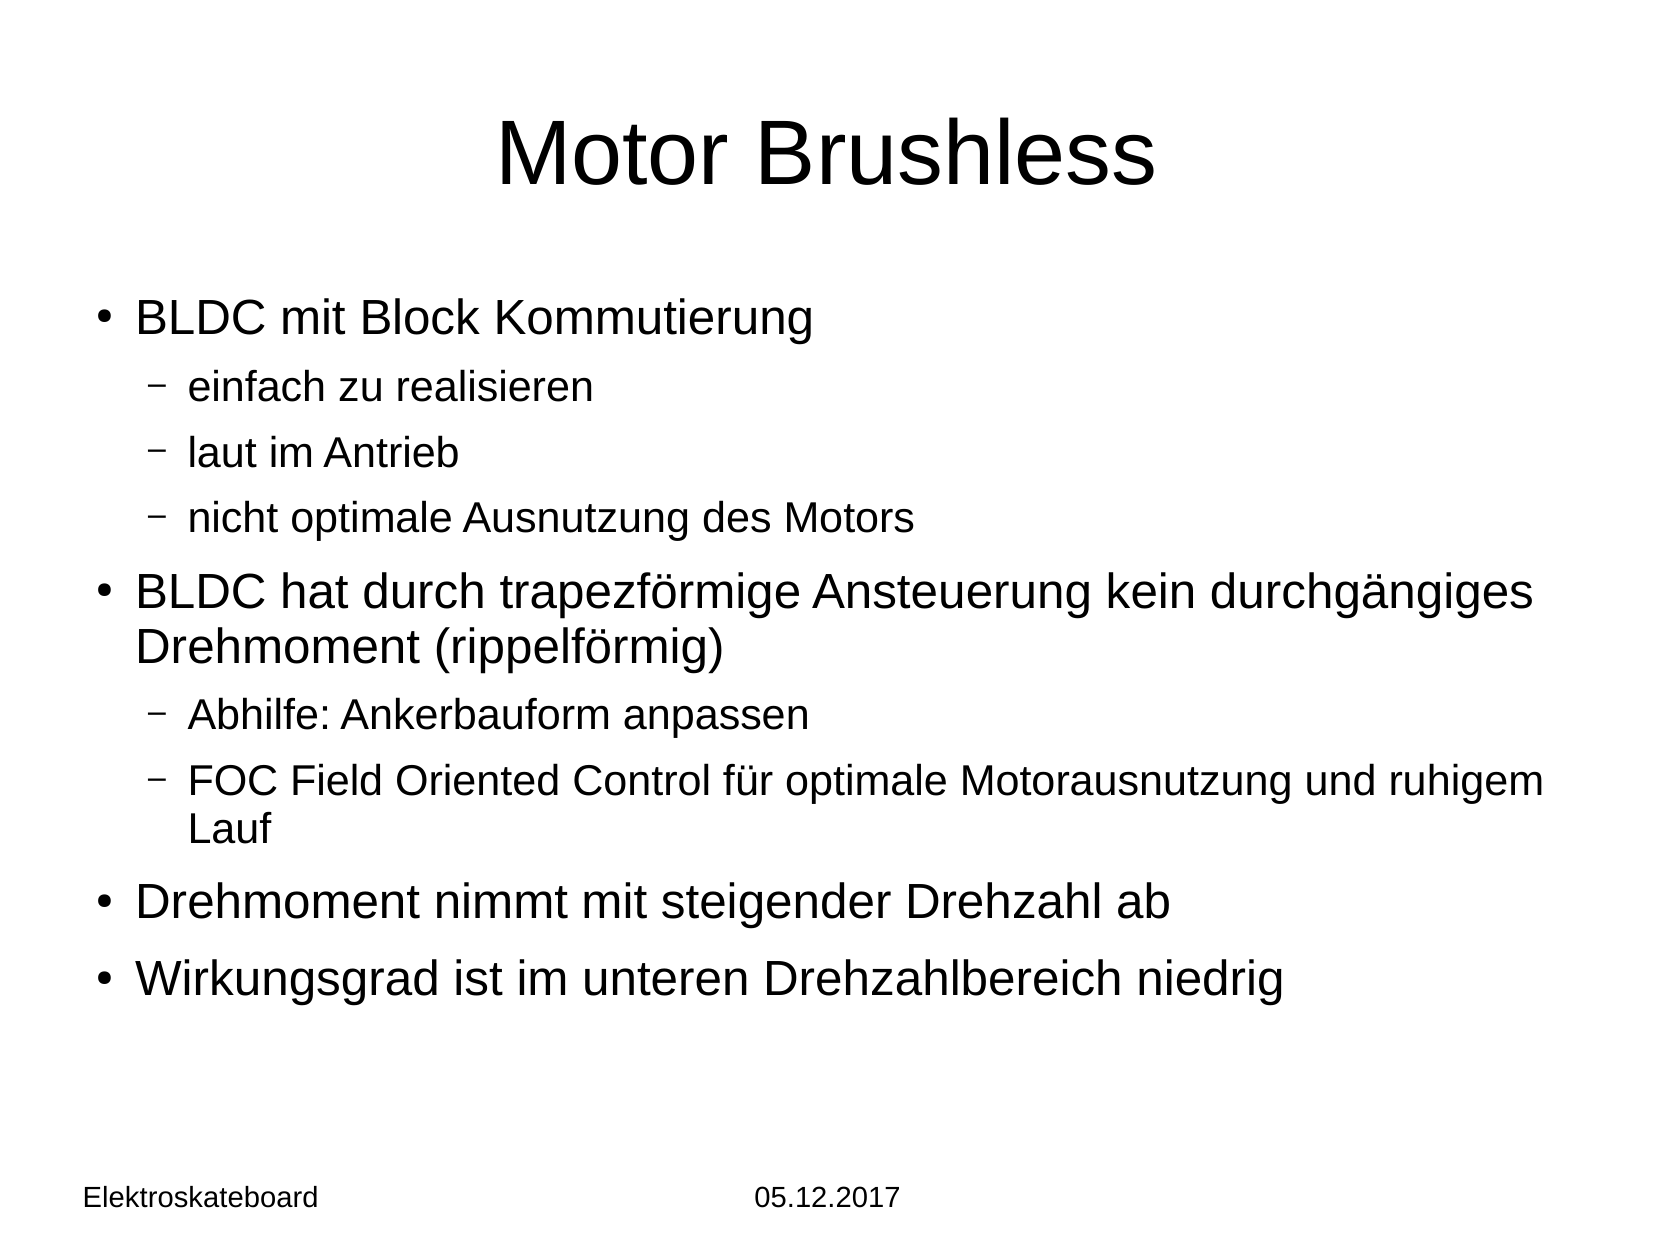

# Motor Brushless
BLDC mit Block Kommutierung
einfach zu realisieren
laut im Antrieb
nicht optimale Ausnutzung des Motors
BLDC hat durch trapezförmige Ansteuerung kein durchgängiges Drehmoment (rippelförmig)
Abhilfe: Ankerbauform anpassen
FOC Field Oriented Control für optimale Motorausnutzung und ruhigem Lauf
Drehmoment nimmt mit steigender Drehzahl ab
Wirkungsgrad ist im unteren Drehzahlbereich niedrig